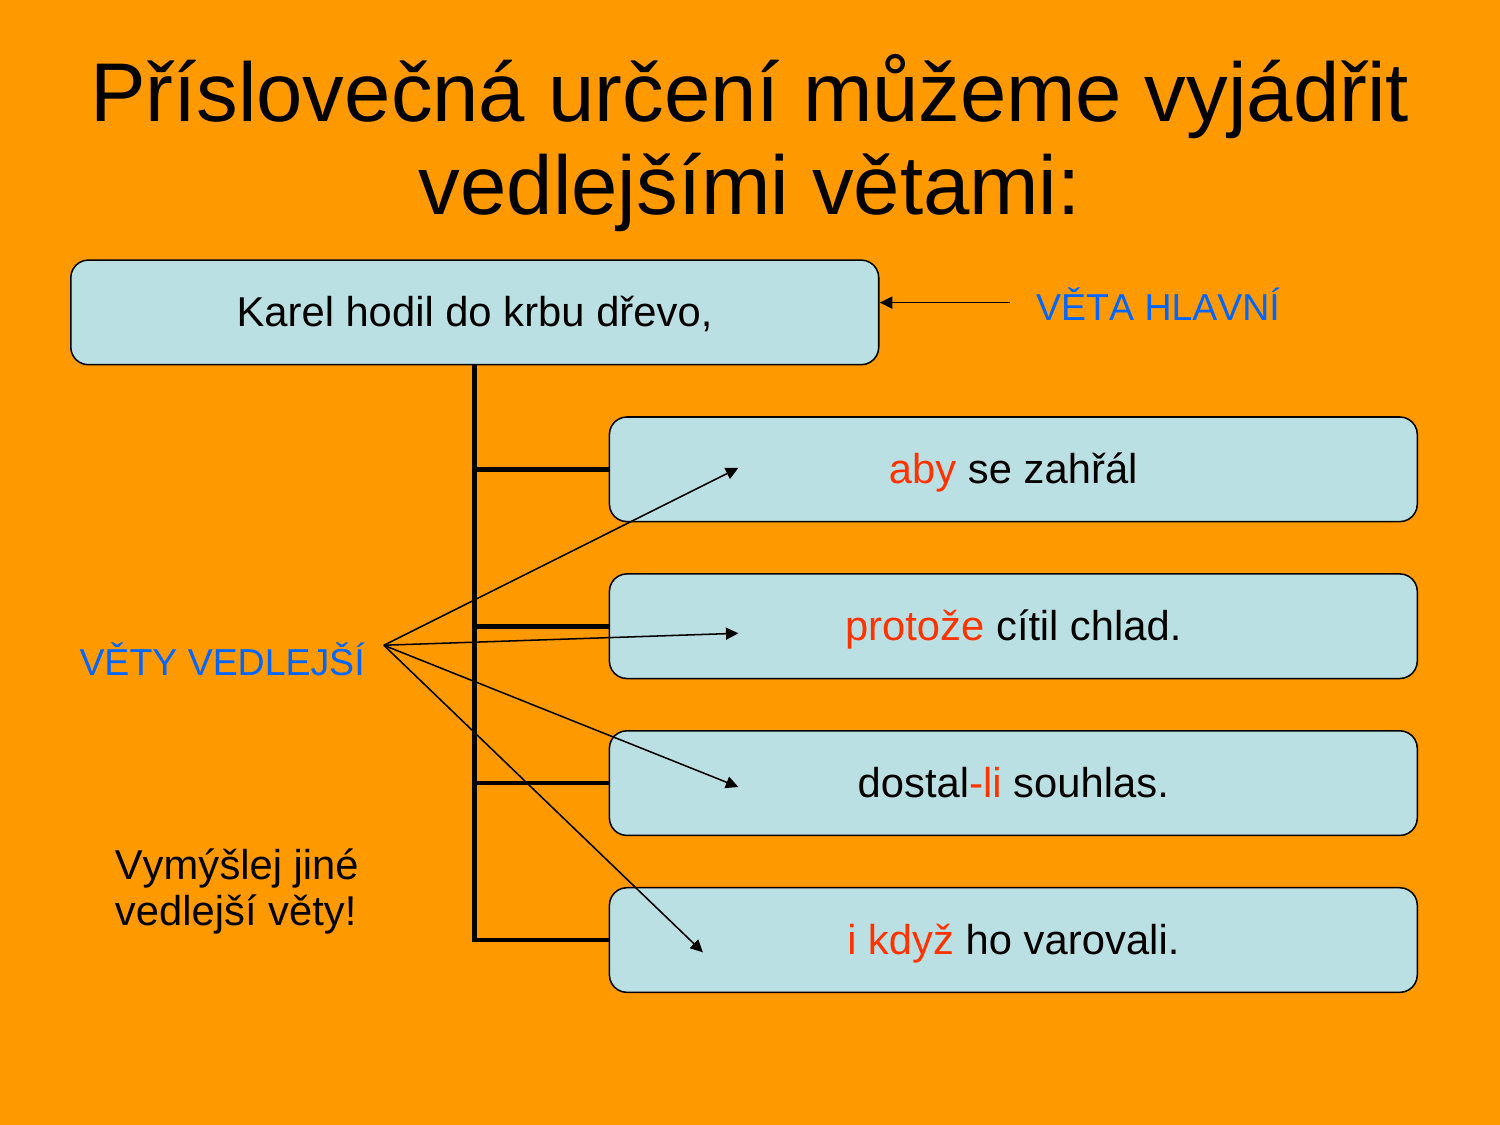

# Příslovečná určení můžeme vyjádřit vedlejšími větami:
Karel hodil do krbu dřevo,
aby se zahřál
protože cítil chlad.
dostal-li souhlas.
i když ho varovali.
VĚTA HLAVNÍ
VĚTY VEDLEJŠÍ
Vymýšlej jiné vedlejší věty!